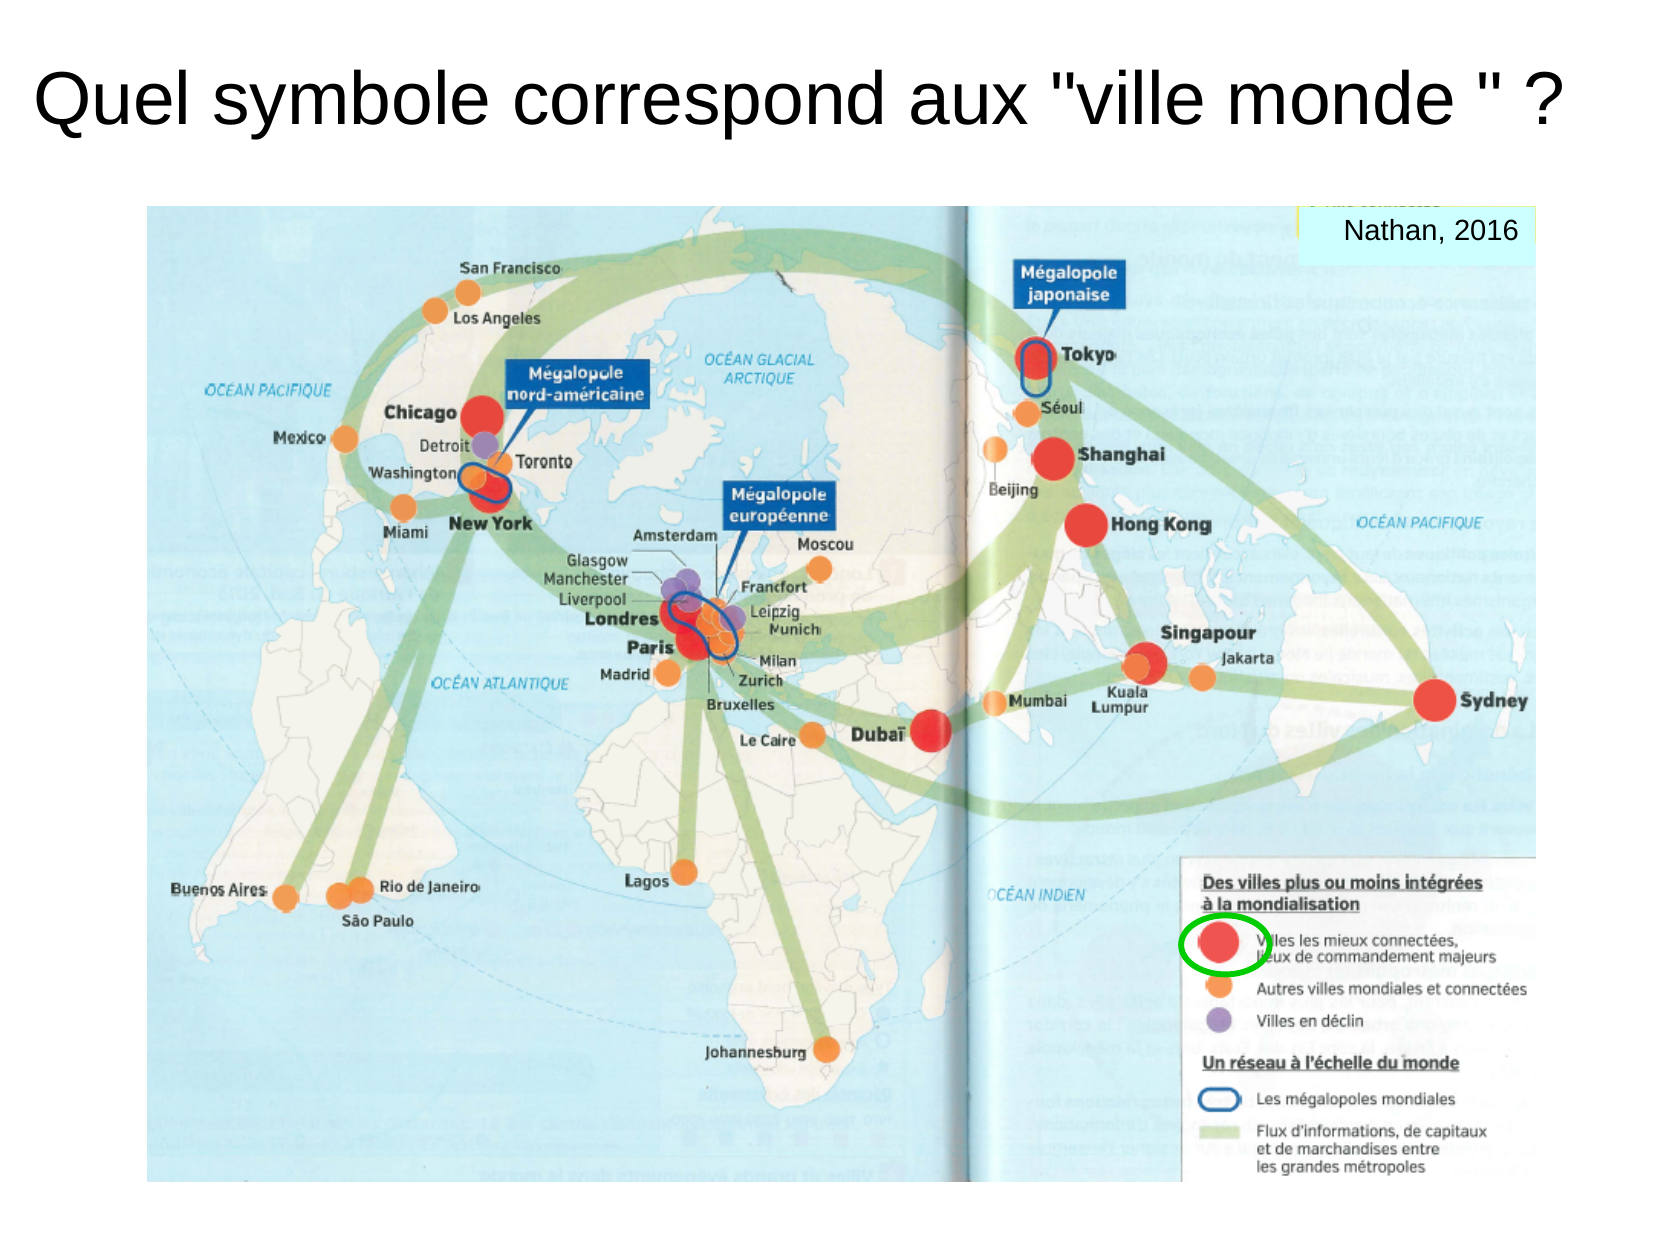

# Quel symbole correspond aux "ville monde " ?
Nathan, 2016